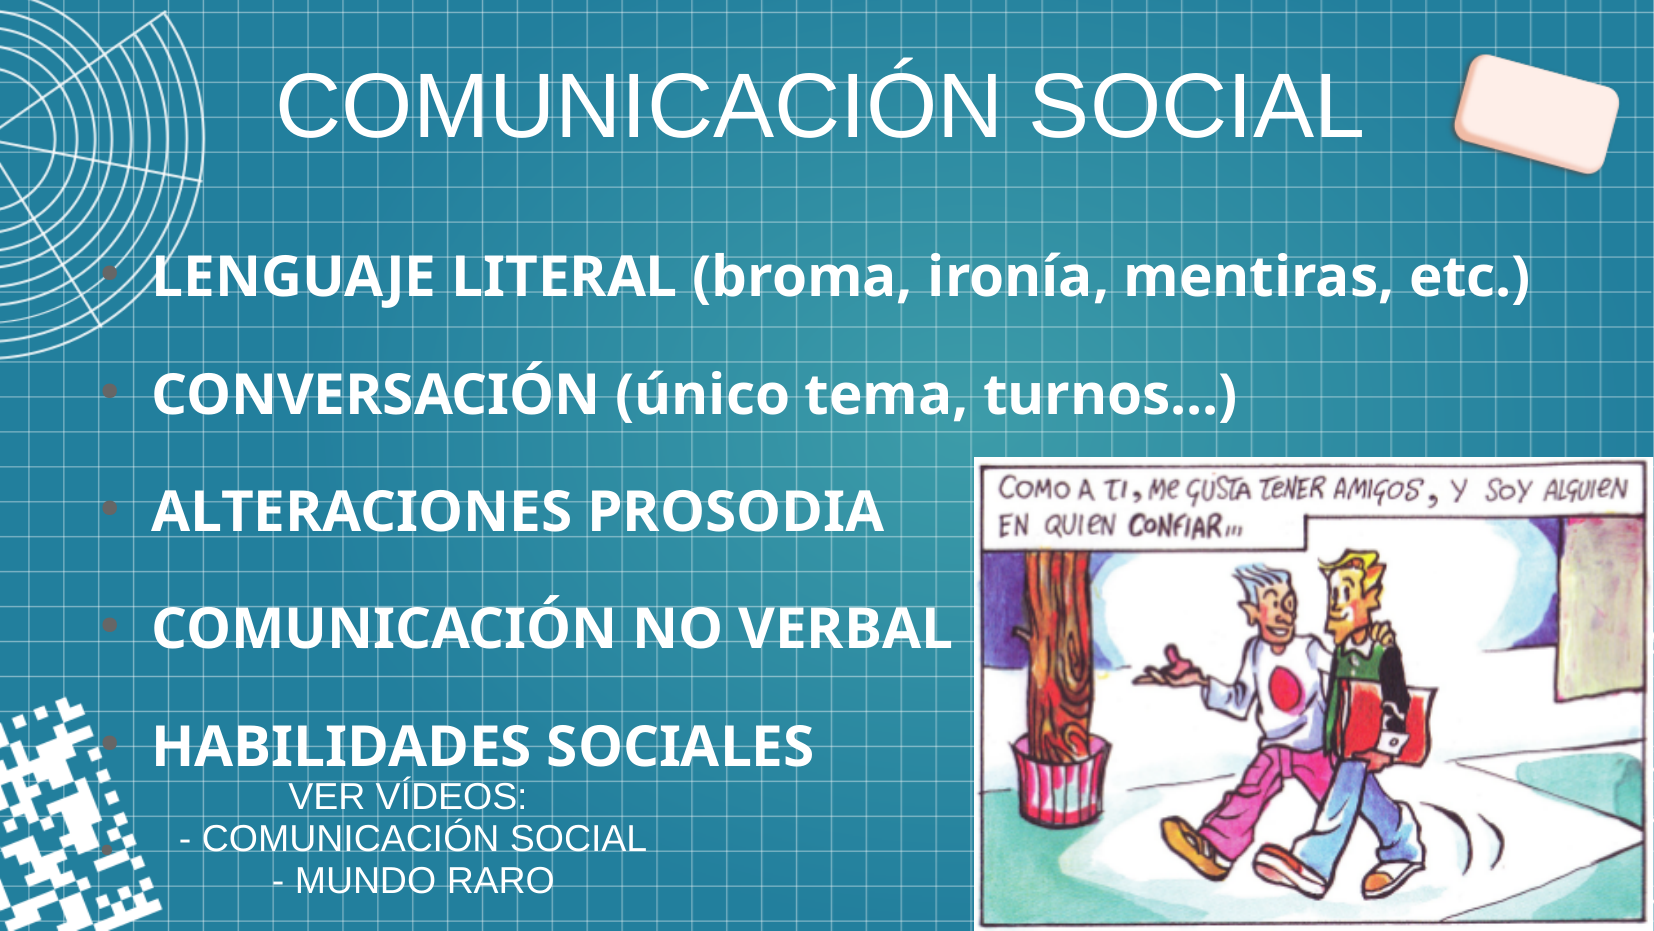

# COMUNICACIÓN SOCIAL
LENGUAJE LITERAL (broma, ironía, mentiras, etc.)
CONVERSACIÓN (único tema, turnos...)
ALTERACIONES PROSODIA
COMUNICACIÓN NO VERBAL
HABILIDADES SOCIALES
VER VÍDEOS:
- COMUNICACIÓN SOCIAL
- MUNDO RARO